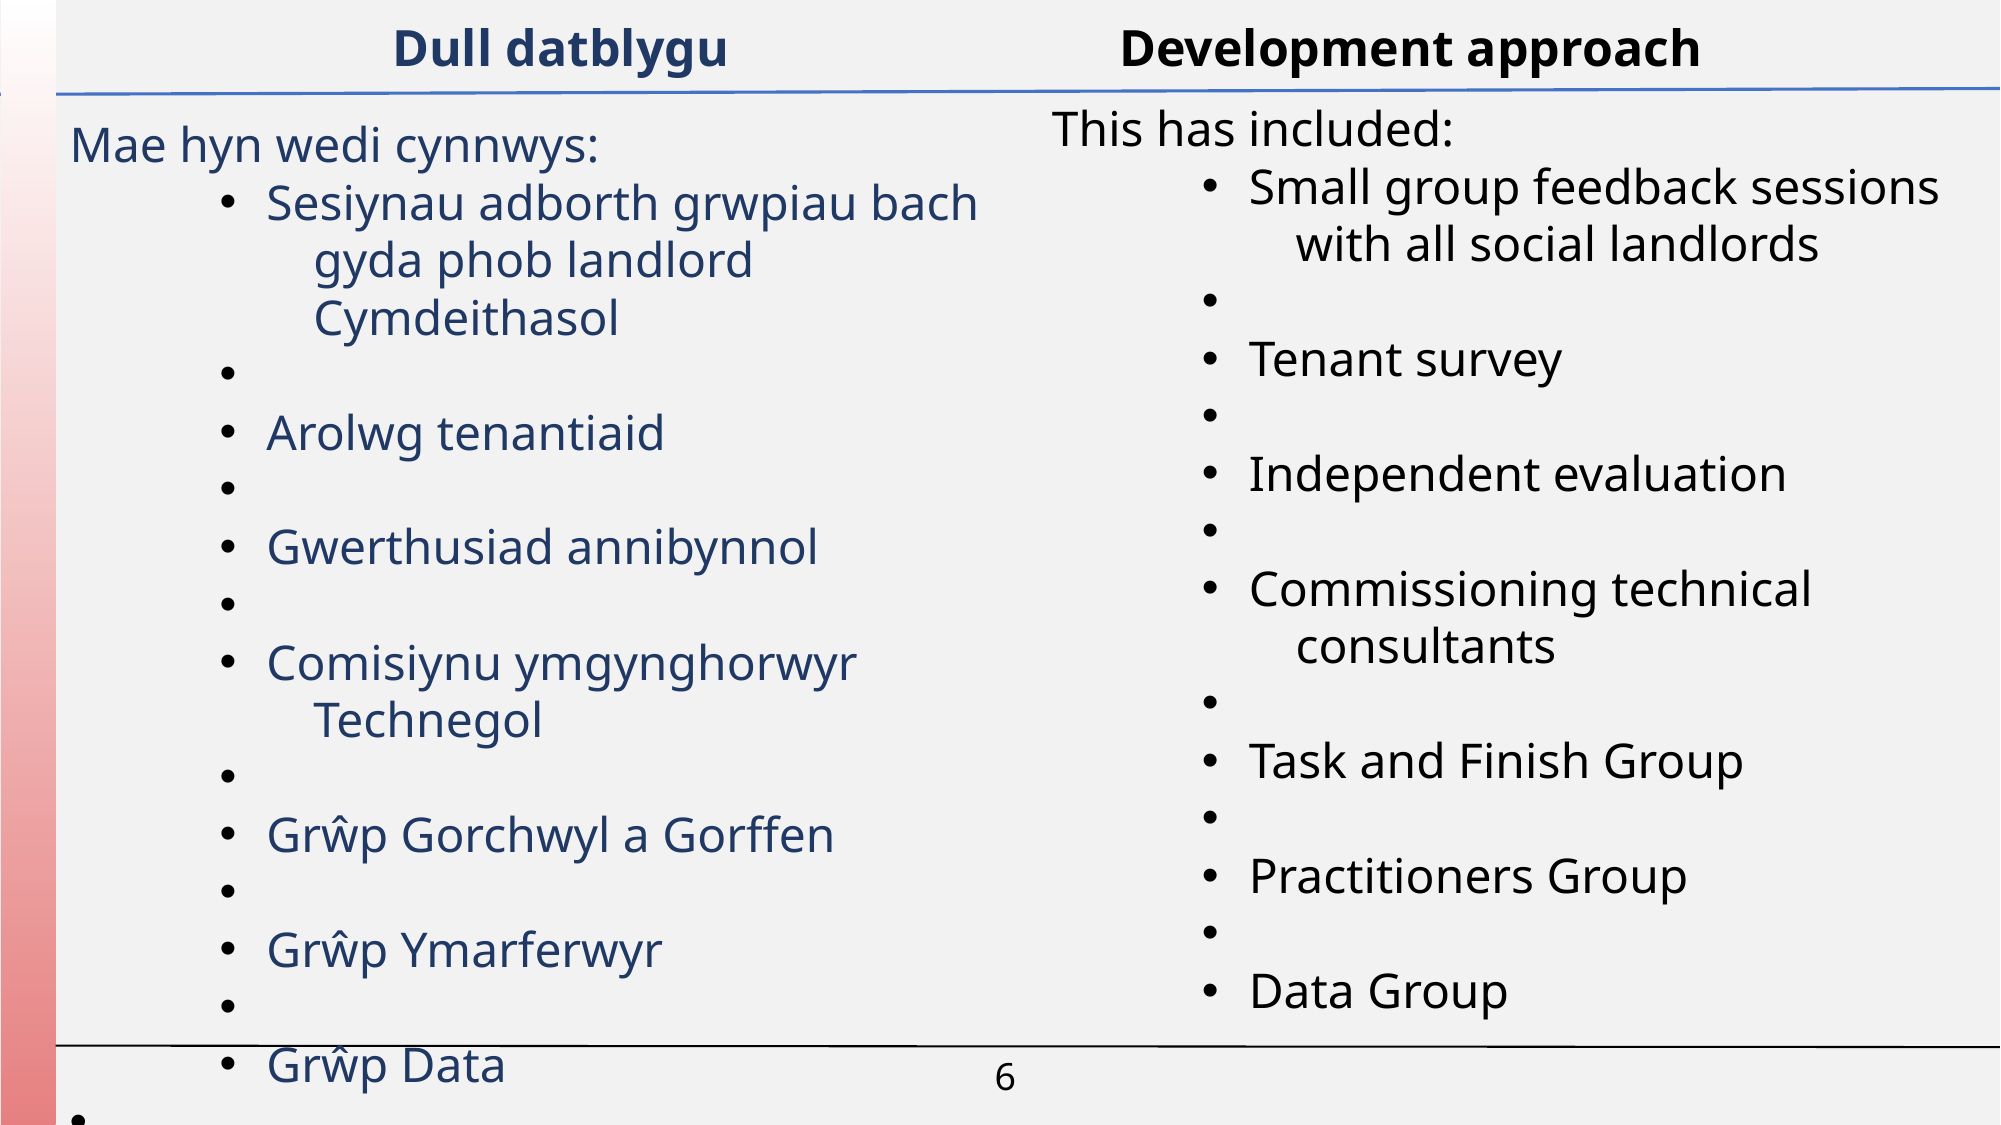

Dull datblygu Development approach
This has included:
Small group feedback sessions
with all social landlords
Tenant survey
Independent evaluation
Commissioning technical consultants
Task and Finish Group
Practitioners Group
Data Group
Mae hyn wedi cynnwys:
Sesiynau adborth grwpiau bach gyda phob landlord Cymdeithasol
Arolwg tenantiaid
Gwerthusiad annibynnol
Comisiynu ymgynghorwyr Technegol
Grŵp Gorchwyl a Gorffen
Grŵp Ymarferwyr
Grŵp Data